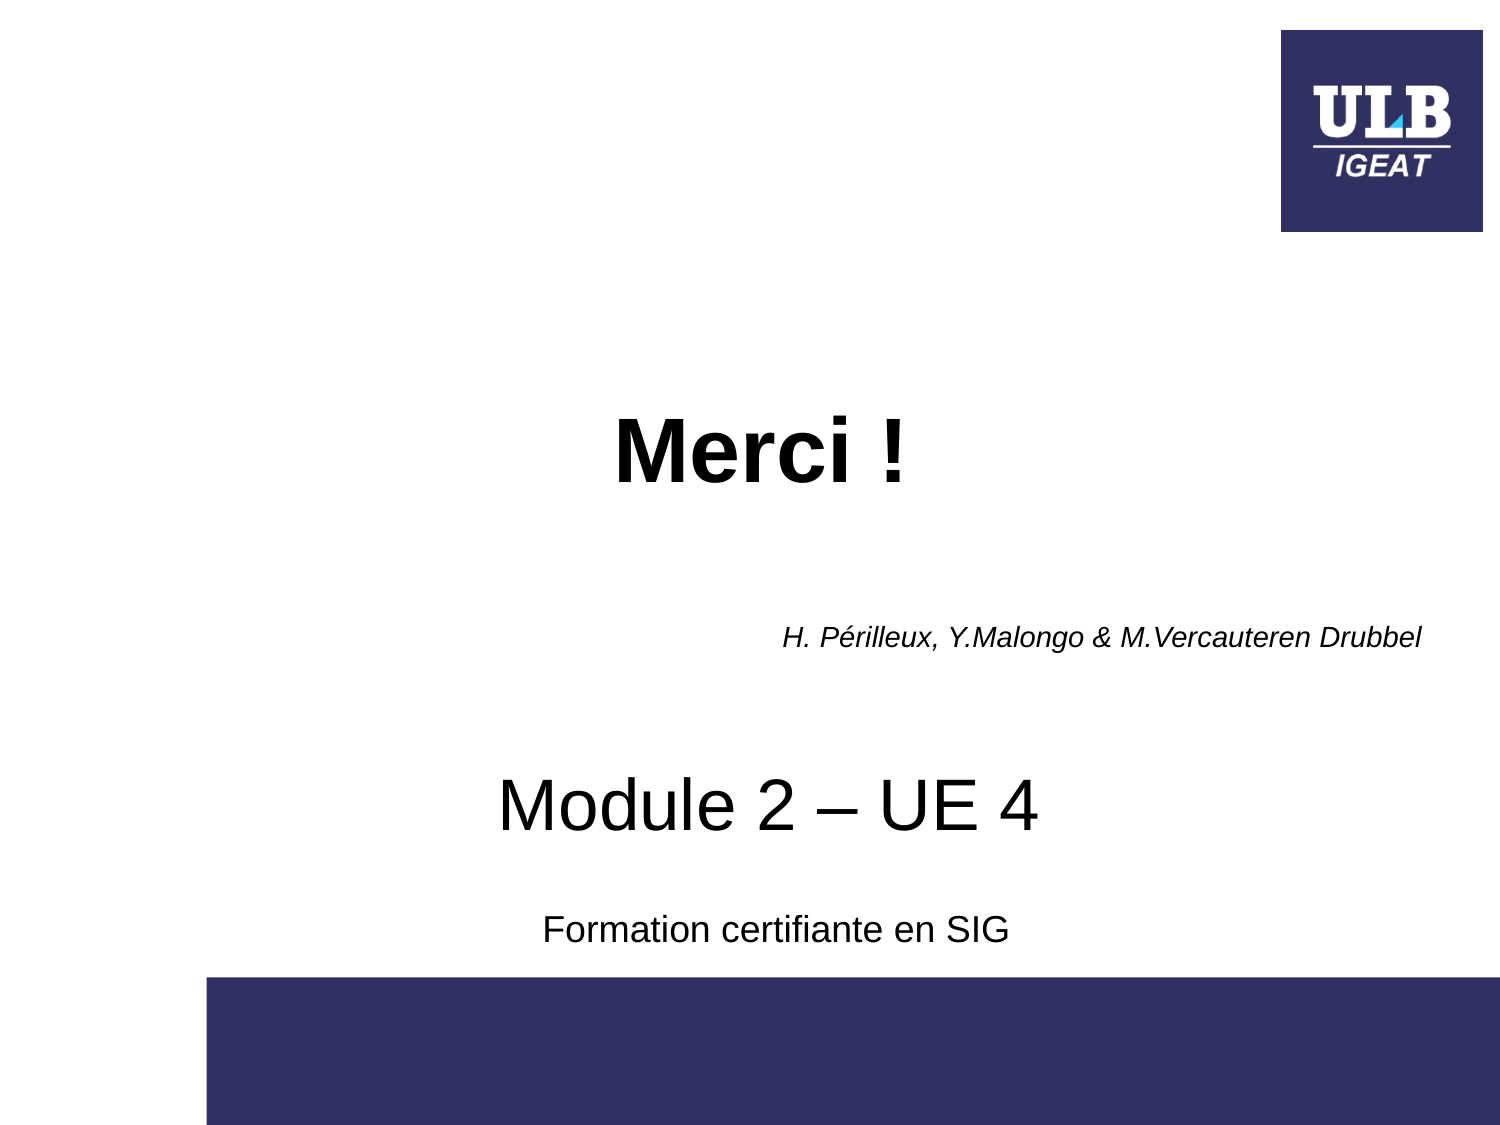

Merci !
H. Périlleux, Y.Malongo & M.Vercauteren Drubbel
Module 2 – UE 4
Formation certifiante en SIG